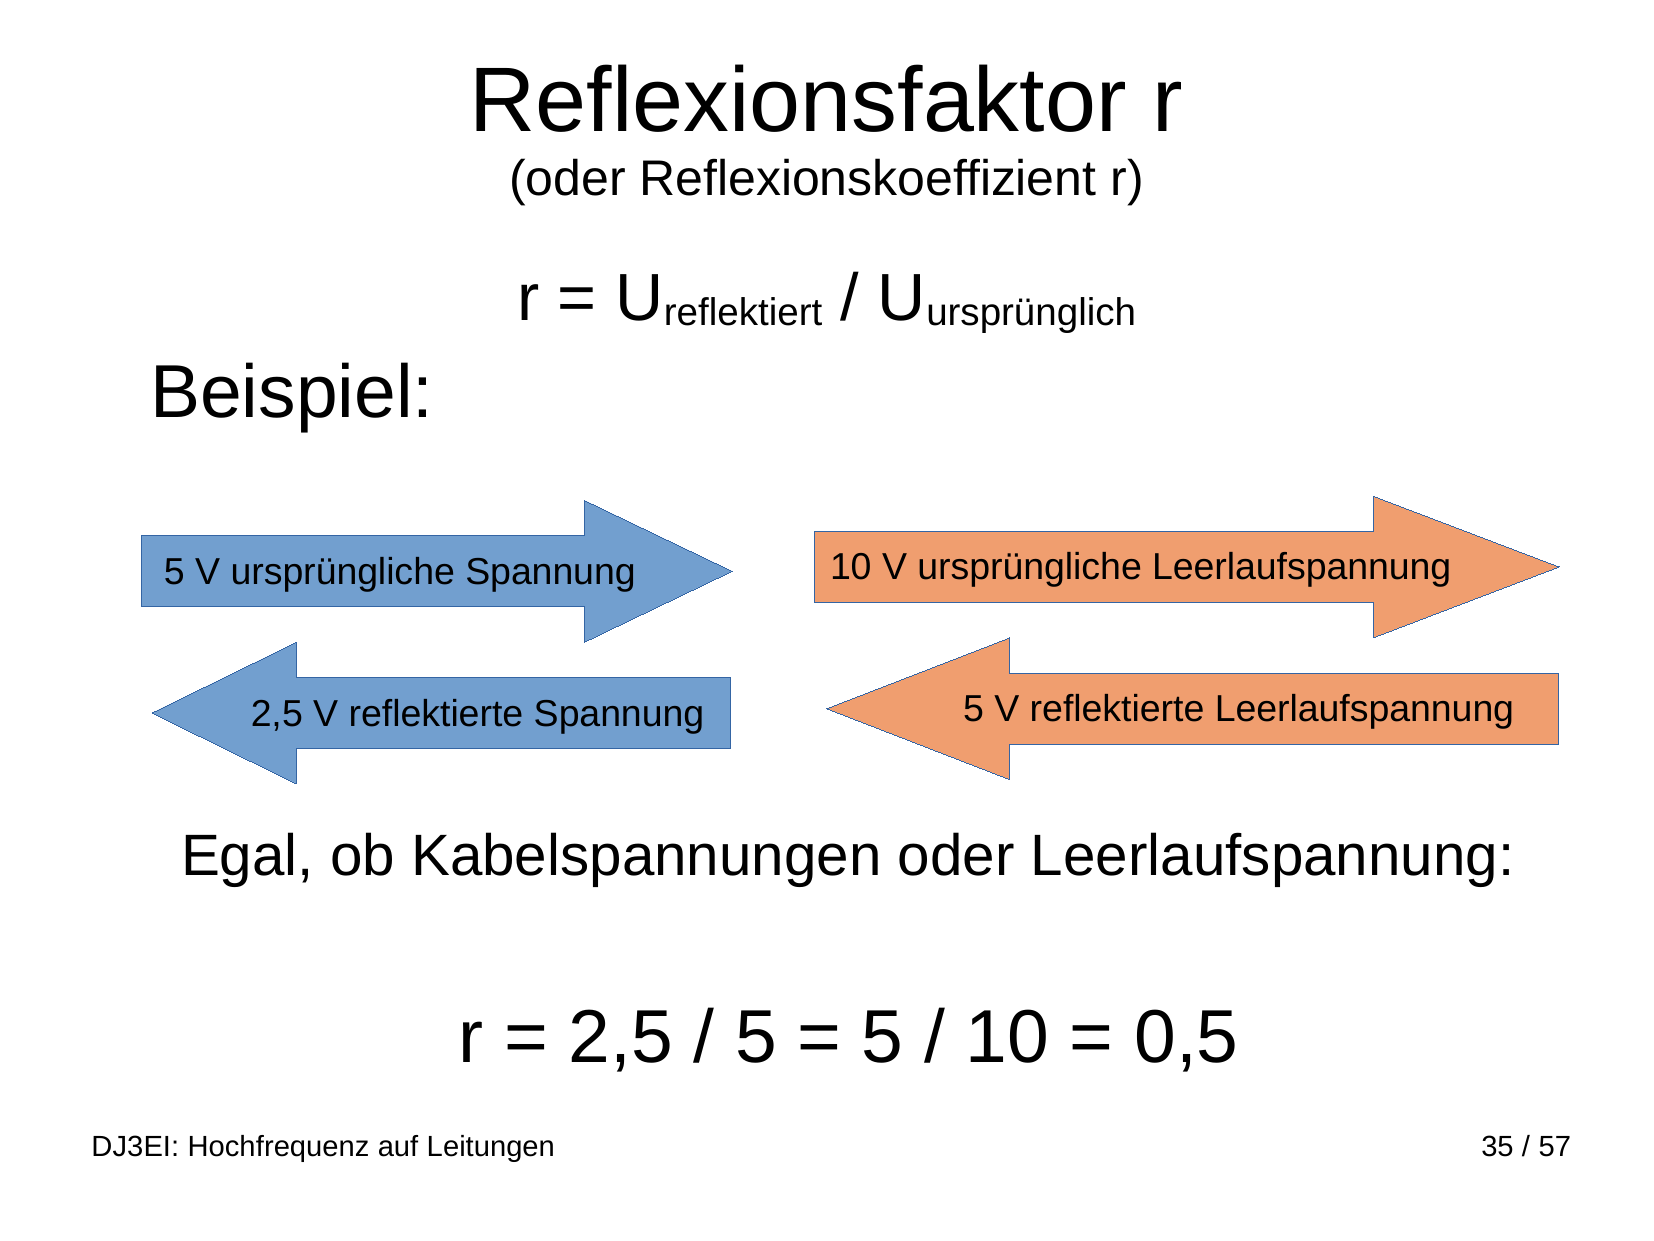

# Reflexionsfaktor r (oder Reflexionskoeffizient r)
r = Ureflektiert / Uursprünglich
Beispiel:
10 V ursprüngliche Leerlaufspannung
5 V ursprüngliche Spannung
5 V reflektierte Leerlaufspannung
2,5 V reflektierte Spannung
Egal, ob Kabelspannungen oder Leerlaufspannung:
r = 2,5 / 5 = 5 / 10 = 0,5